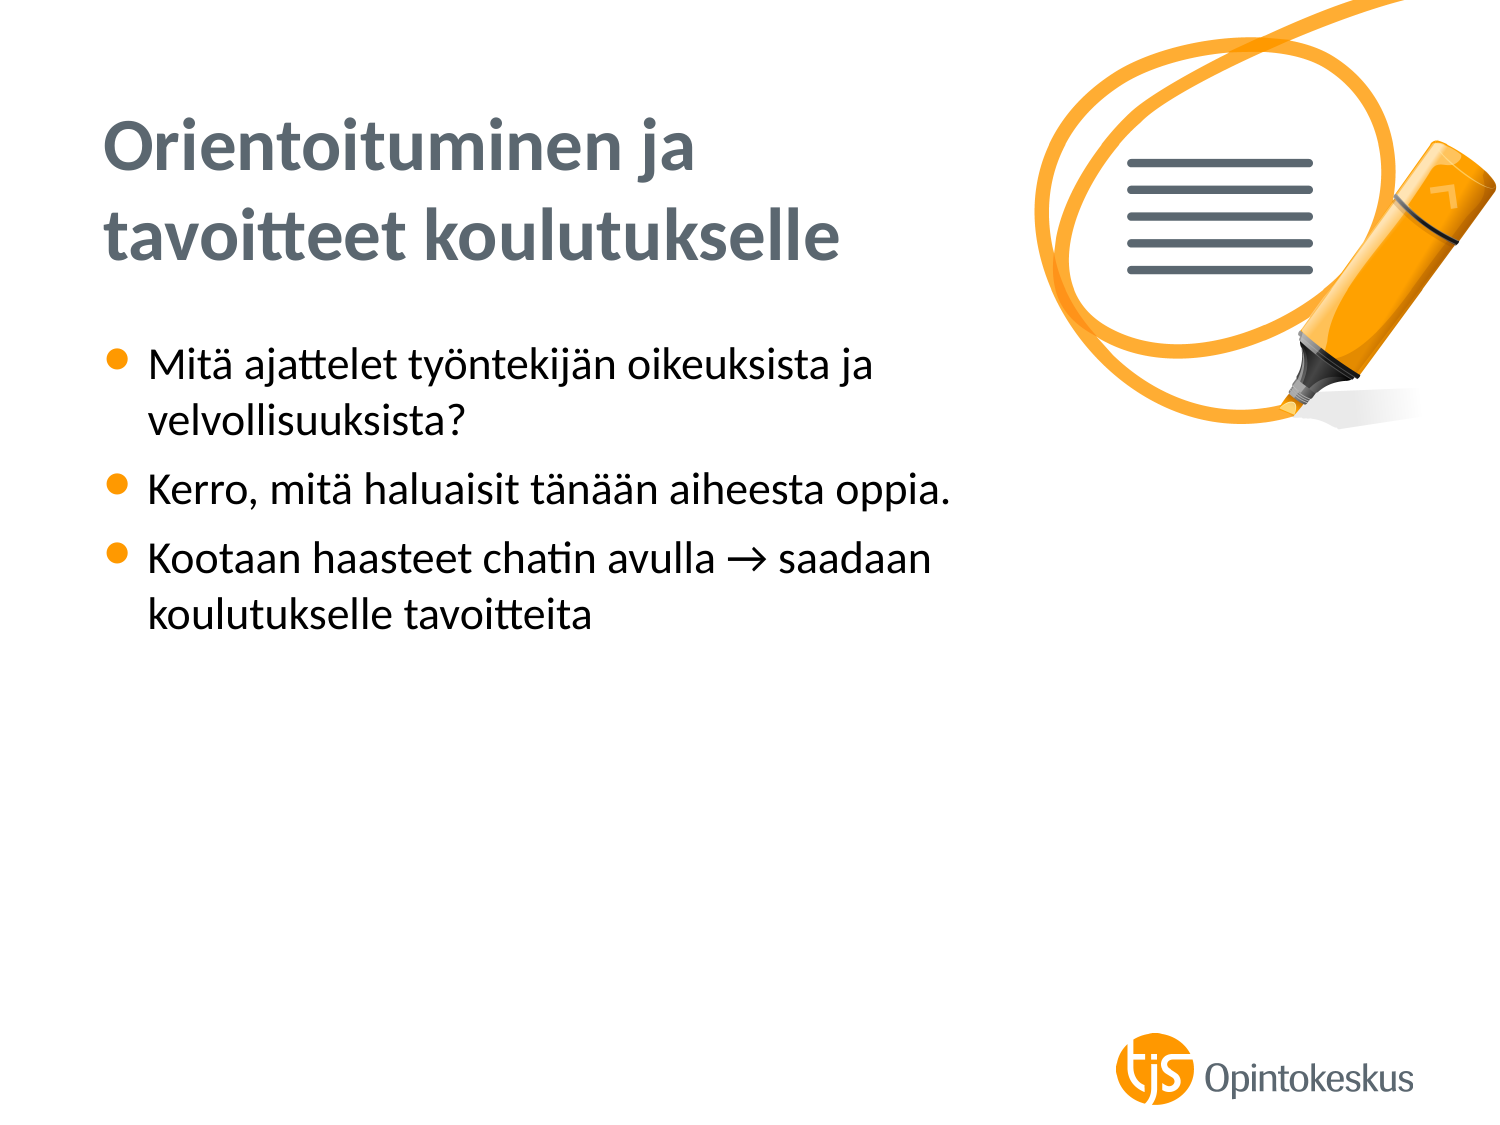

Orientoituminen ja tavoitteet koulutukselle
# Mitä ajattelet työntekijän oikeuksista ja velvollisuuksista?
Kerro, mitä haluaisit tänään aiheesta oppia.
Kootaan haasteet chatin avulla → saadaan koulutukselle tavoitteita